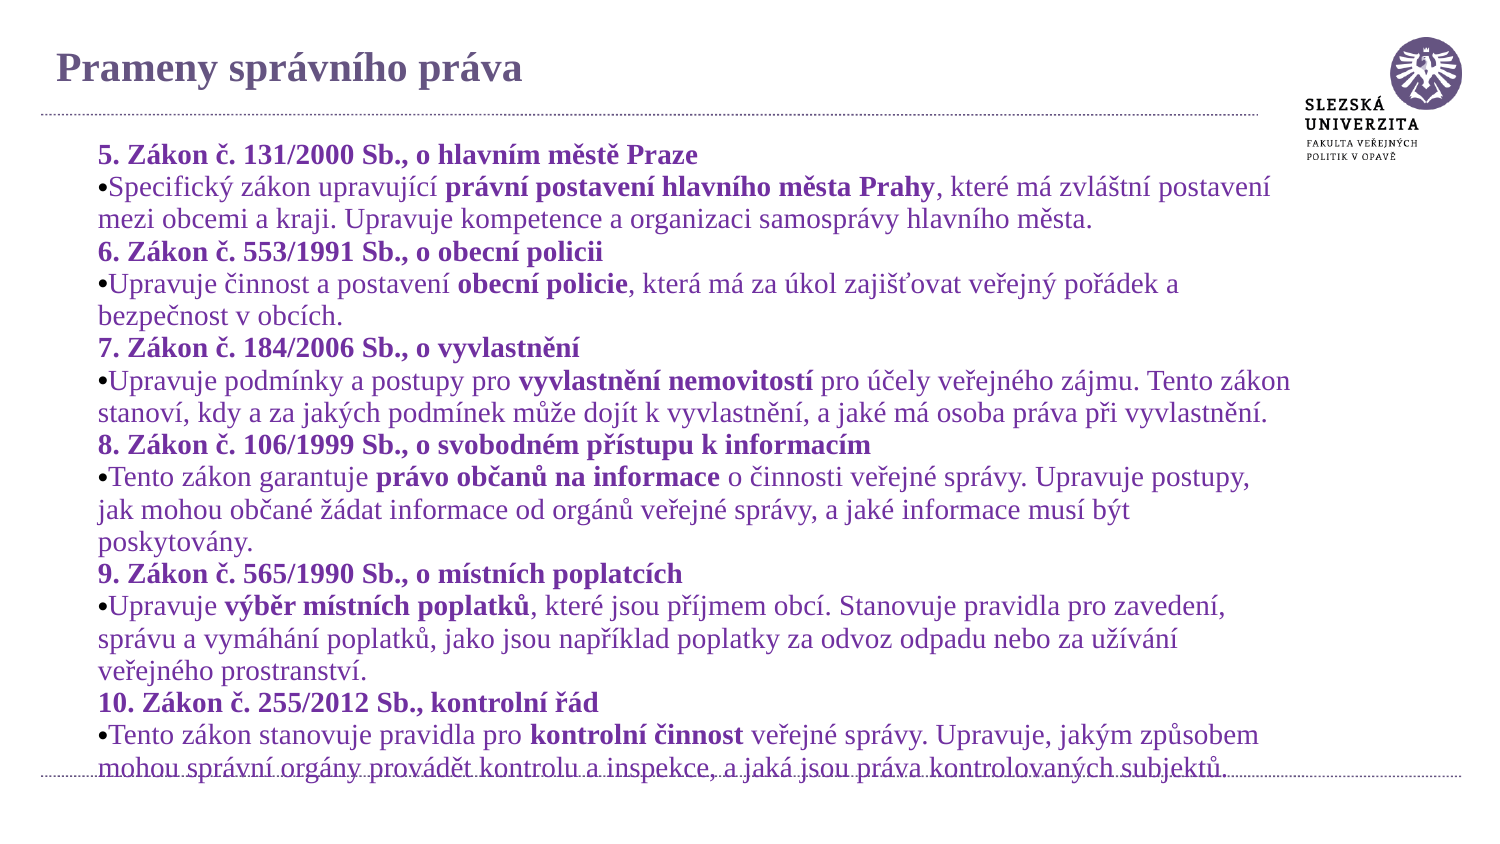

# Prameny správního práva
5. Zákon č. 131/2000 Sb., o hlavním městě Praze
Specifický zákon upravující právní postavení hlavního města Prahy, které má zvláštní postavení mezi obcemi a kraji. Upravuje kompetence a organizaci samosprávy hlavního města.
6. Zákon č. 553/1991 Sb., o obecní policii
Upravuje činnost a postavení obecní policie, která má za úkol zajišťovat veřejný pořádek a bezpečnost v obcích.
7. Zákon č. 184/2006 Sb., o vyvlastnění
Upravuje podmínky a postupy pro vyvlastnění nemovitostí pro účely veřejného zájmu. Tento zákon stanoví, kdy a za jakých podmínek může dojít k vyvlastnění, a jaké má osoba práva při vyvlastnění.
8. Zákon č. 106/1999 Sb., o svobodném přístupu k informacím
Tento zákon garantuje právo občanů na informace o činnosti veřejné správy. Upravuje postupy, jak mohou občané žádat informace od orgánů veřejné správy, a jaké informace musí být poskytovány.
9. Zákon č. 565/1990 Sb., o místních poplatcích
Upravuje výběr místních poplatků, které jsou příjmem obcí. Stanovuje pravidla pro zavedení, správu a vymáhání poplatků, jako jsou například poplatky za odvoz odpadu nebo za užívání veřejného prostranství.
10. Zákon č. 255/2012 Sb., kontrolní řád
Tento zákon stanovuje pravidla pro kontrolní činnost veřejné správy. Upravuje, jakým způsobem mohou správní orgány provádět kontrolu a inspekce, a jaká jsou práva kontrolovaných subjektů.